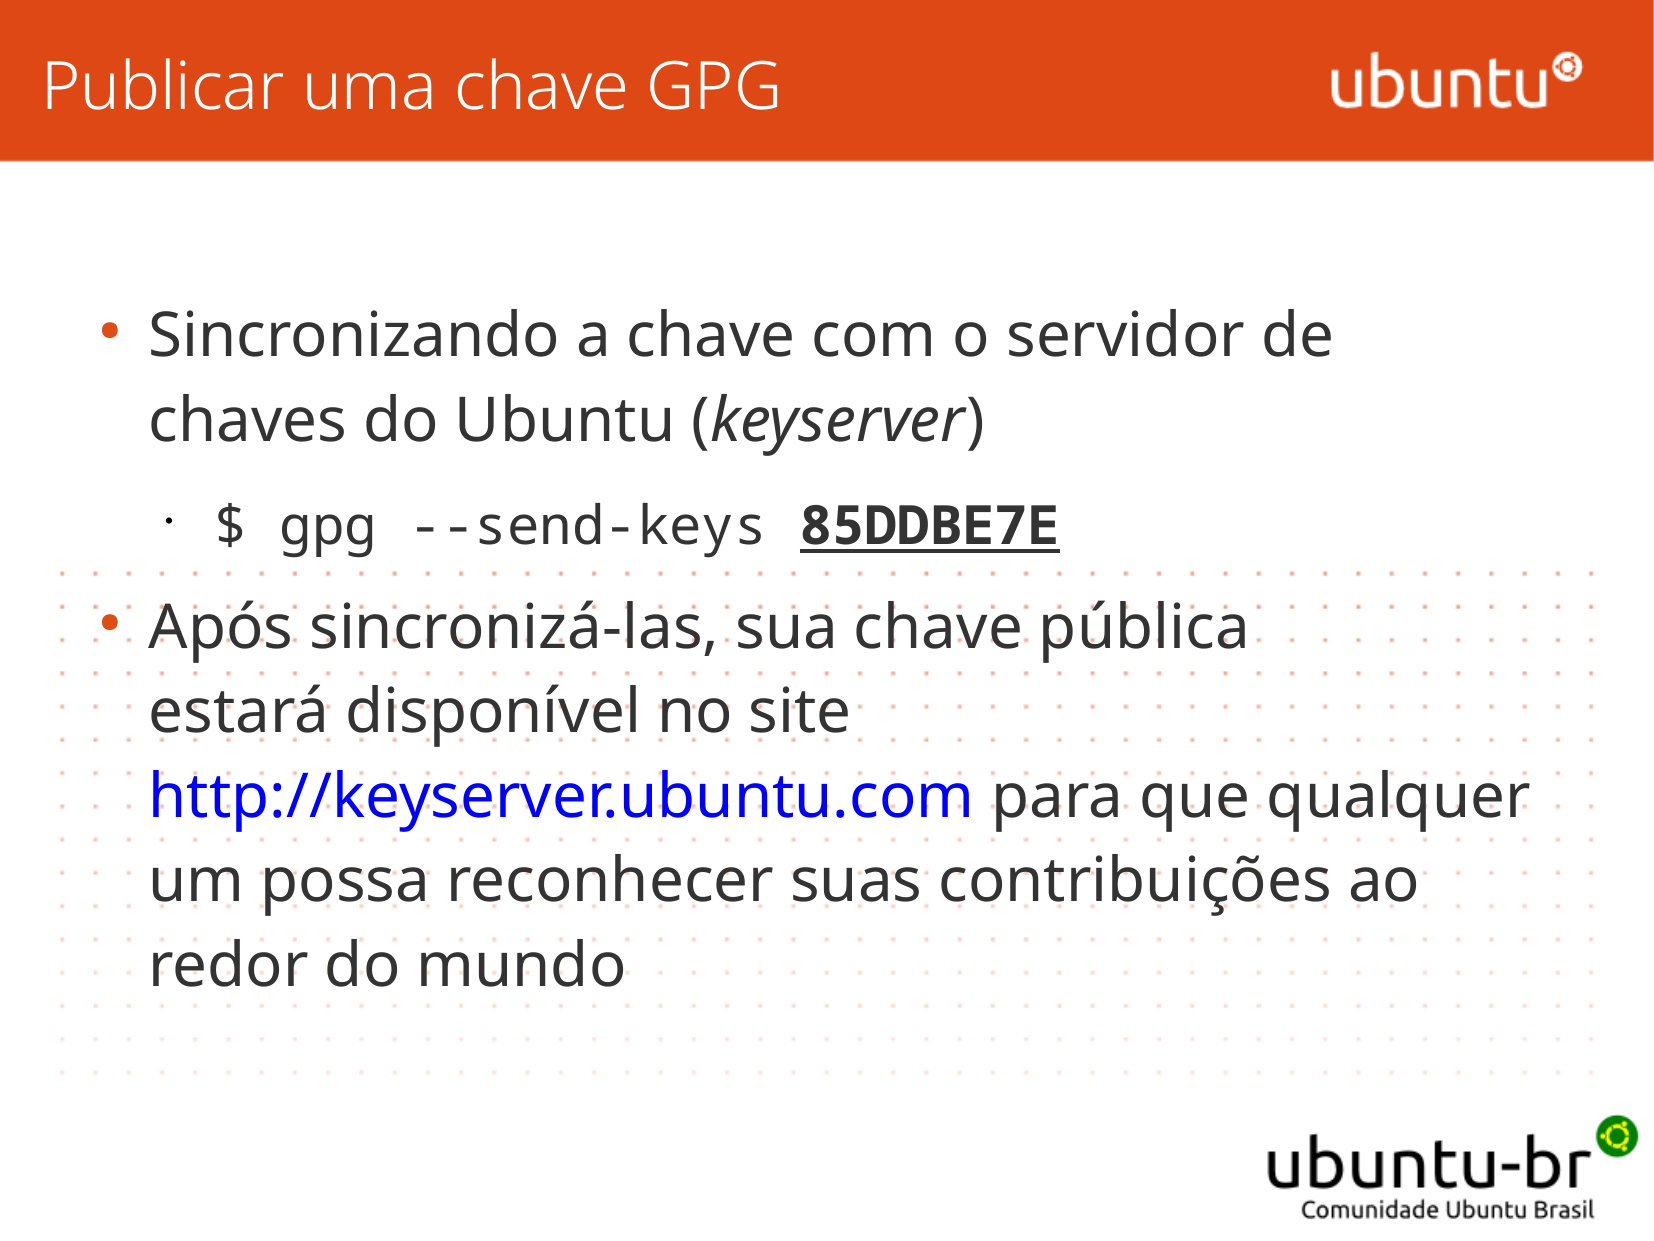

# Publicar uma chave GPG
Sincronizando a chave com o servidor de chaves do Ubuntu (keyserver)
$ gpg --send-keys 85DDBE7E
Após sincronizá-las, sua chave pública
estará disponível no site http://keyserver.ubuntu.com para que qualquer um possa reconhecer suas contribuições ao redor do mundo